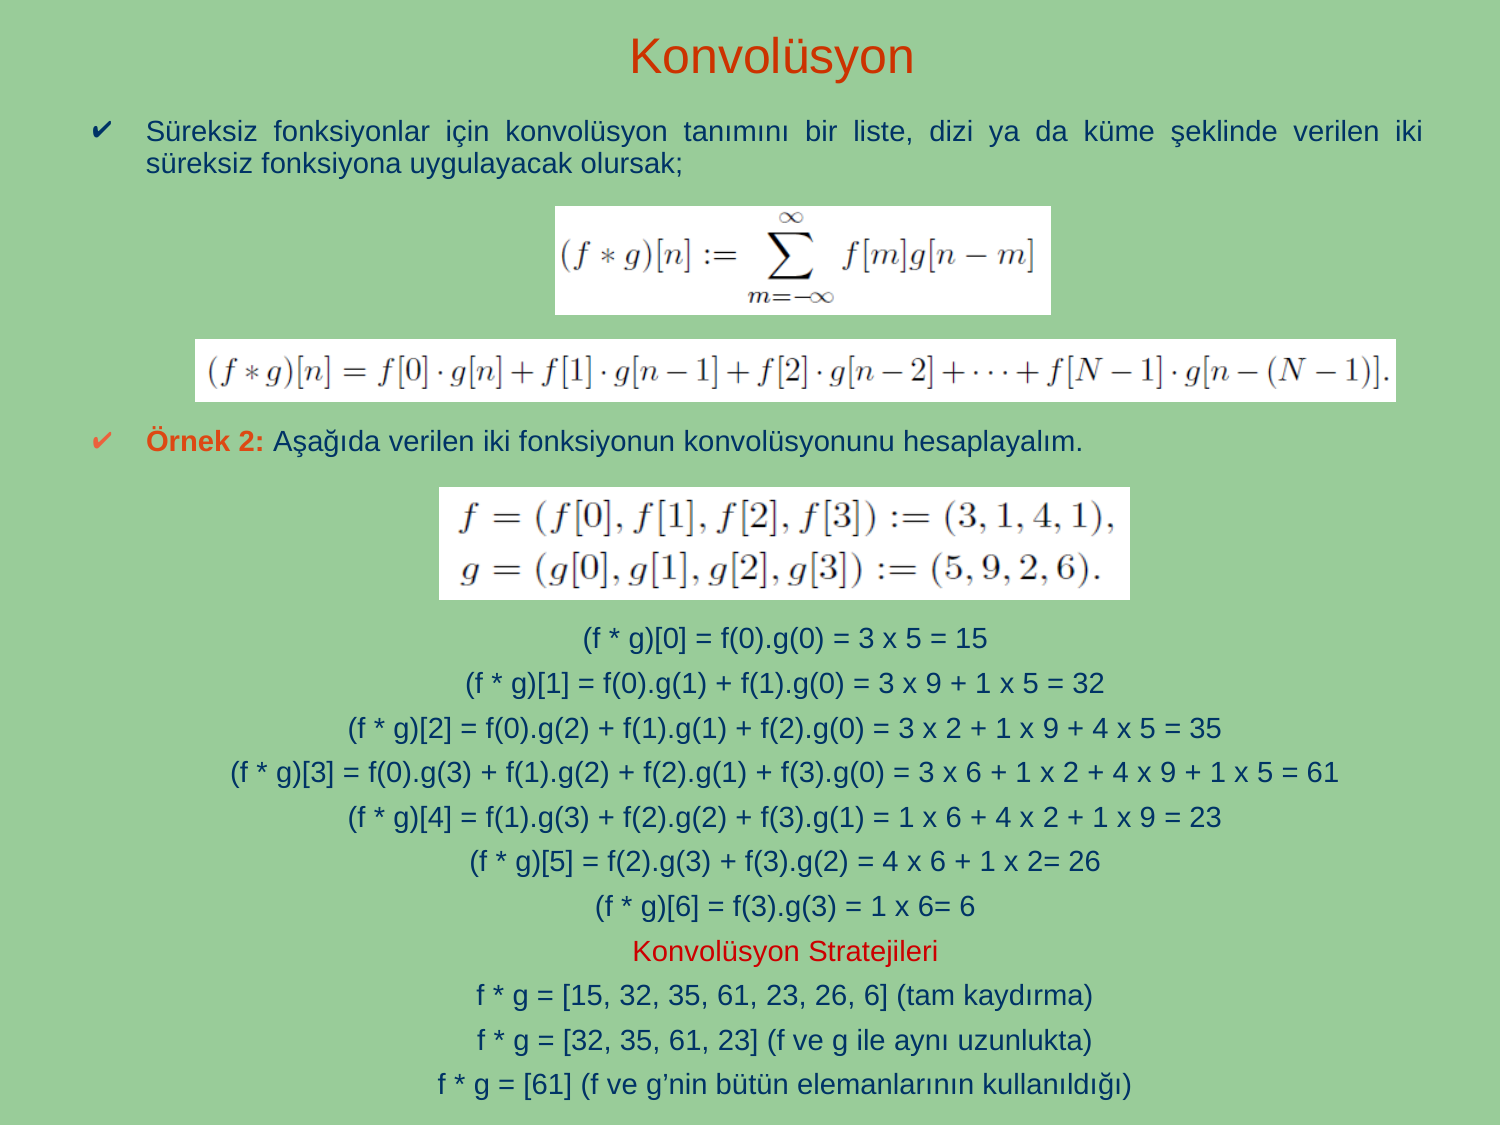

# Konvolüsyon
Süreksiz fonksiyonlar için konvolüsyon tanımını bir liste, dizi ya da küme şeklinde verilen iki süreksiz fonksiyona uygulayacak olursak;
Örnek 2: Aşağıda verilen iki fonksiyonun konvolüsyonunu hesaplayalım.
(f * g)[0] = f(0).g(0) = 3 x 5 = 15
(f * g)[1] = f(0).g(1) + f(1).g(0) = 3 x 9 + 1 x 5 = 32
(f * g)[2] = f(0).g(2) + f(1).g(1) + f(2).g(0) = 3 x 2 + 1 x 9 + 4 x 5 = 35
(f * g)[3] = f(0).g(3) + f(1).g(2) + f(2).g(1) + f(3).g(0) = 3 x 6 + 1 x 2 + 4 x 9 + 1 x 5 = 61
(f * g)[4] = f(1).g(3) + f(2).g(2) + f(3).g(1) = 1 x 6 + 4 x 2 + 1 x 9 = 23
(f * g)[5] = f(2).g(3) + f(3).g(2) = 4 x 6 + 1 x 2= 26
(f * g)[6] = f(3).g(3) = 1 x 6= 6
Konvolüsyon Stratejileri
f * g = [15, 32, 35, 61, 23, 26, 6] (tam kaydırma)
f * g = [32, 35, 61, 23] (f ve g ile aynı uzunlukta)
f * g = [61] (f ve g’nin bütün elemanlarının kullanıldığı)